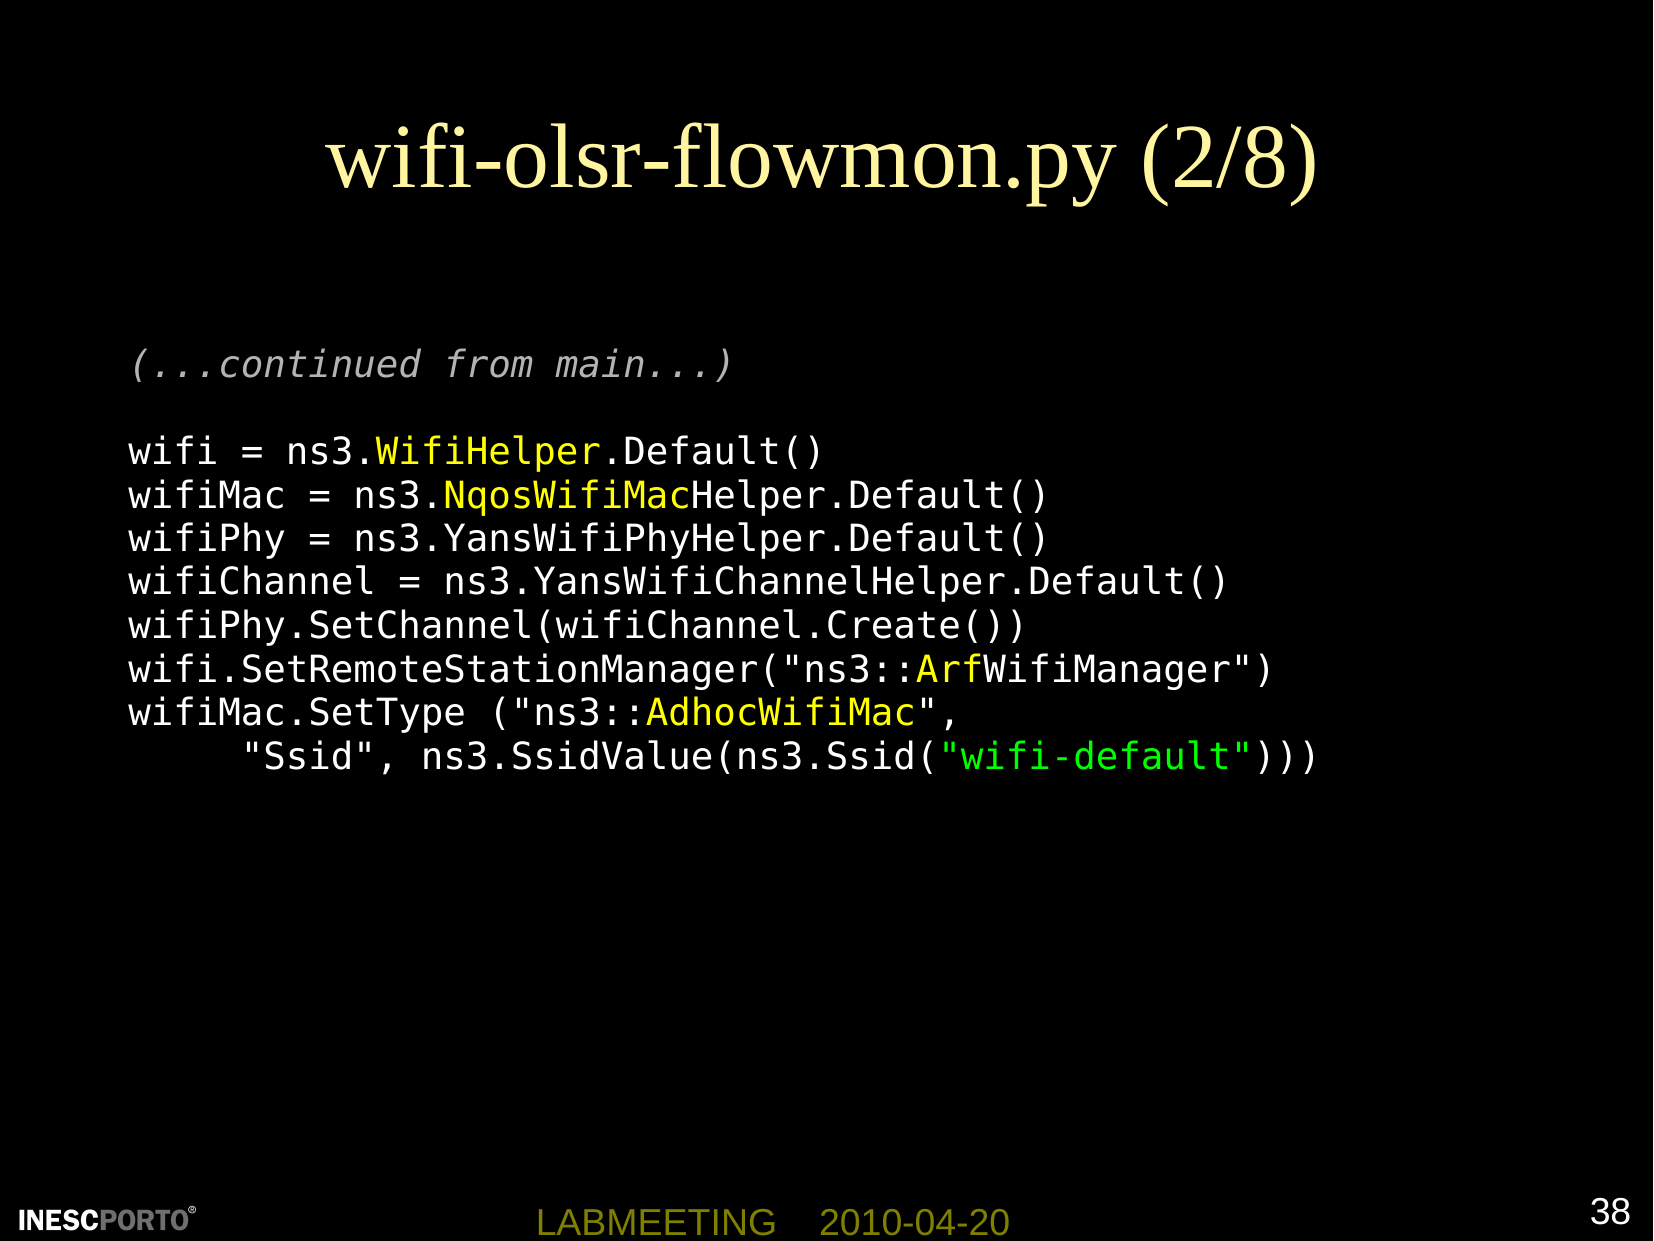

# wifi-olsr-flowmon.py (2/8)
 (...continued from main...)
 wifi = ns3.WifiHelper.Default()
 wifiMac = ns3.NqosWifiMacHelper.Default()
 wifiPhy = ns3.YansWifiPhyHelper.Default()
 wifiChannel = ns3.YansWifiChannelHelper.Default()
 wifiPhy.SetChannel(wifiChannel.Create())
 wifi.SetRemoteStationManager("ns3::ArfWifiManager")
 wifiMac.SetType ("ns3::AdhocWifiMac",
 "Ssid", ns3.SsidValue(ns3.Ssid("wifi-default")))